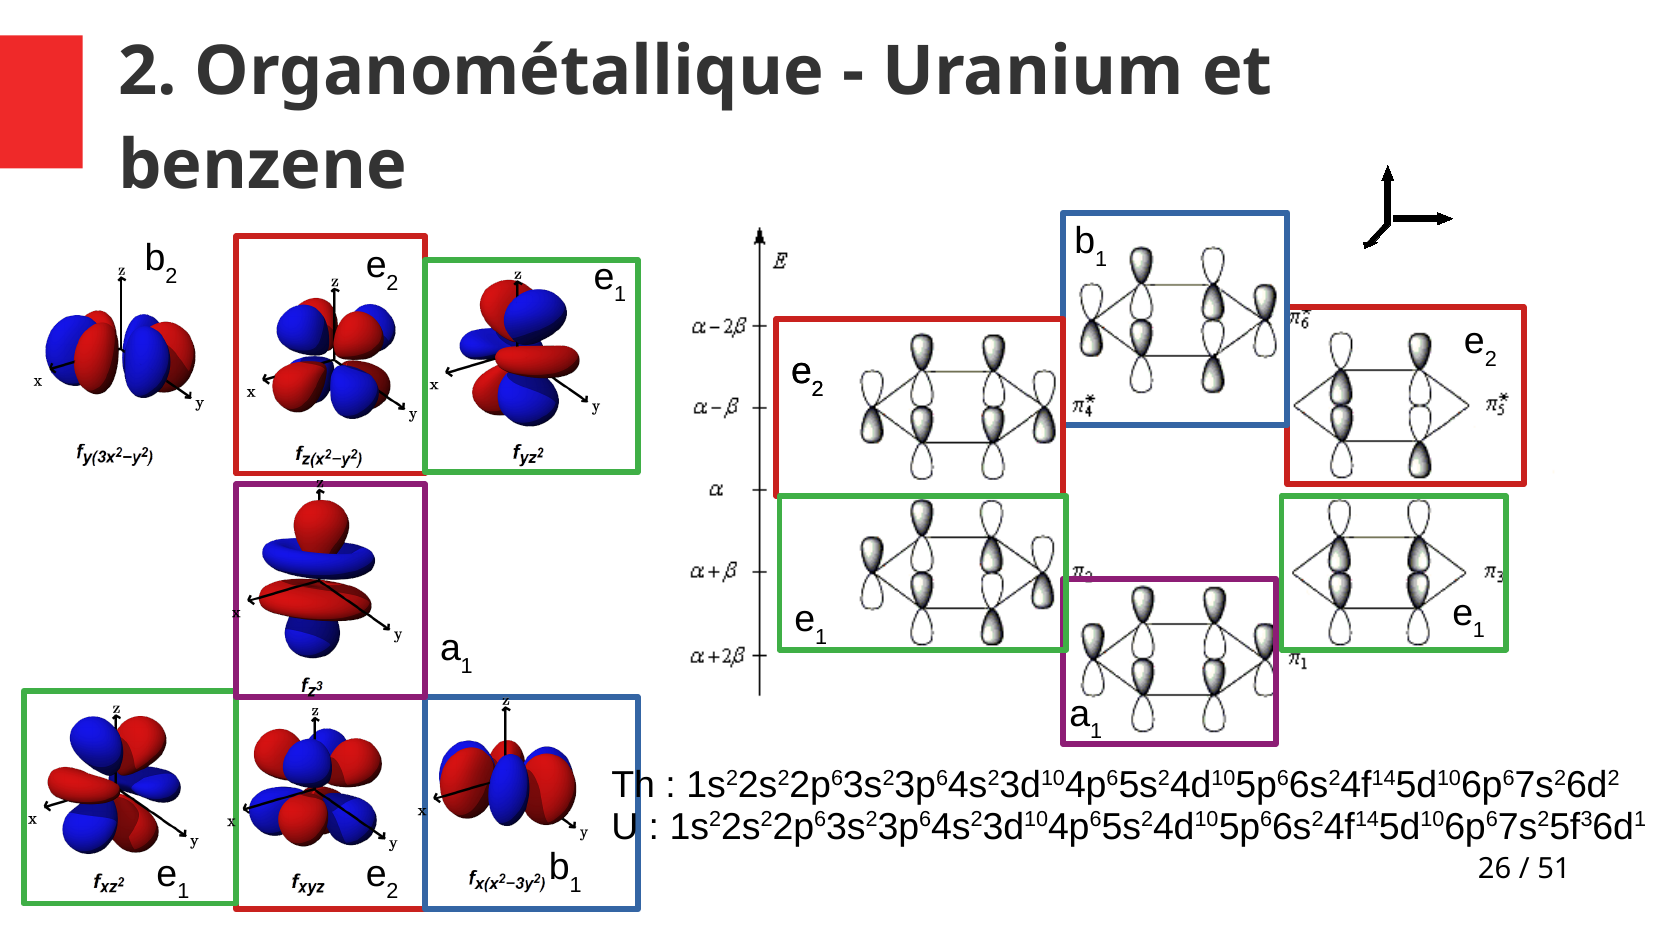

# 2. Organométallique - Uranium et benzene
b1
b2
e2
e1
e2
e2
e2
e1
e1
a1
a1
Th : 1s22s22p63s23p64s23d104p65s24d105p66s24f145d106p67s26d2
U : 1s22s22p63s23p64s23d104p65s24d105p66s24f145d106p67s25f36d1
b1
e1
e2
26